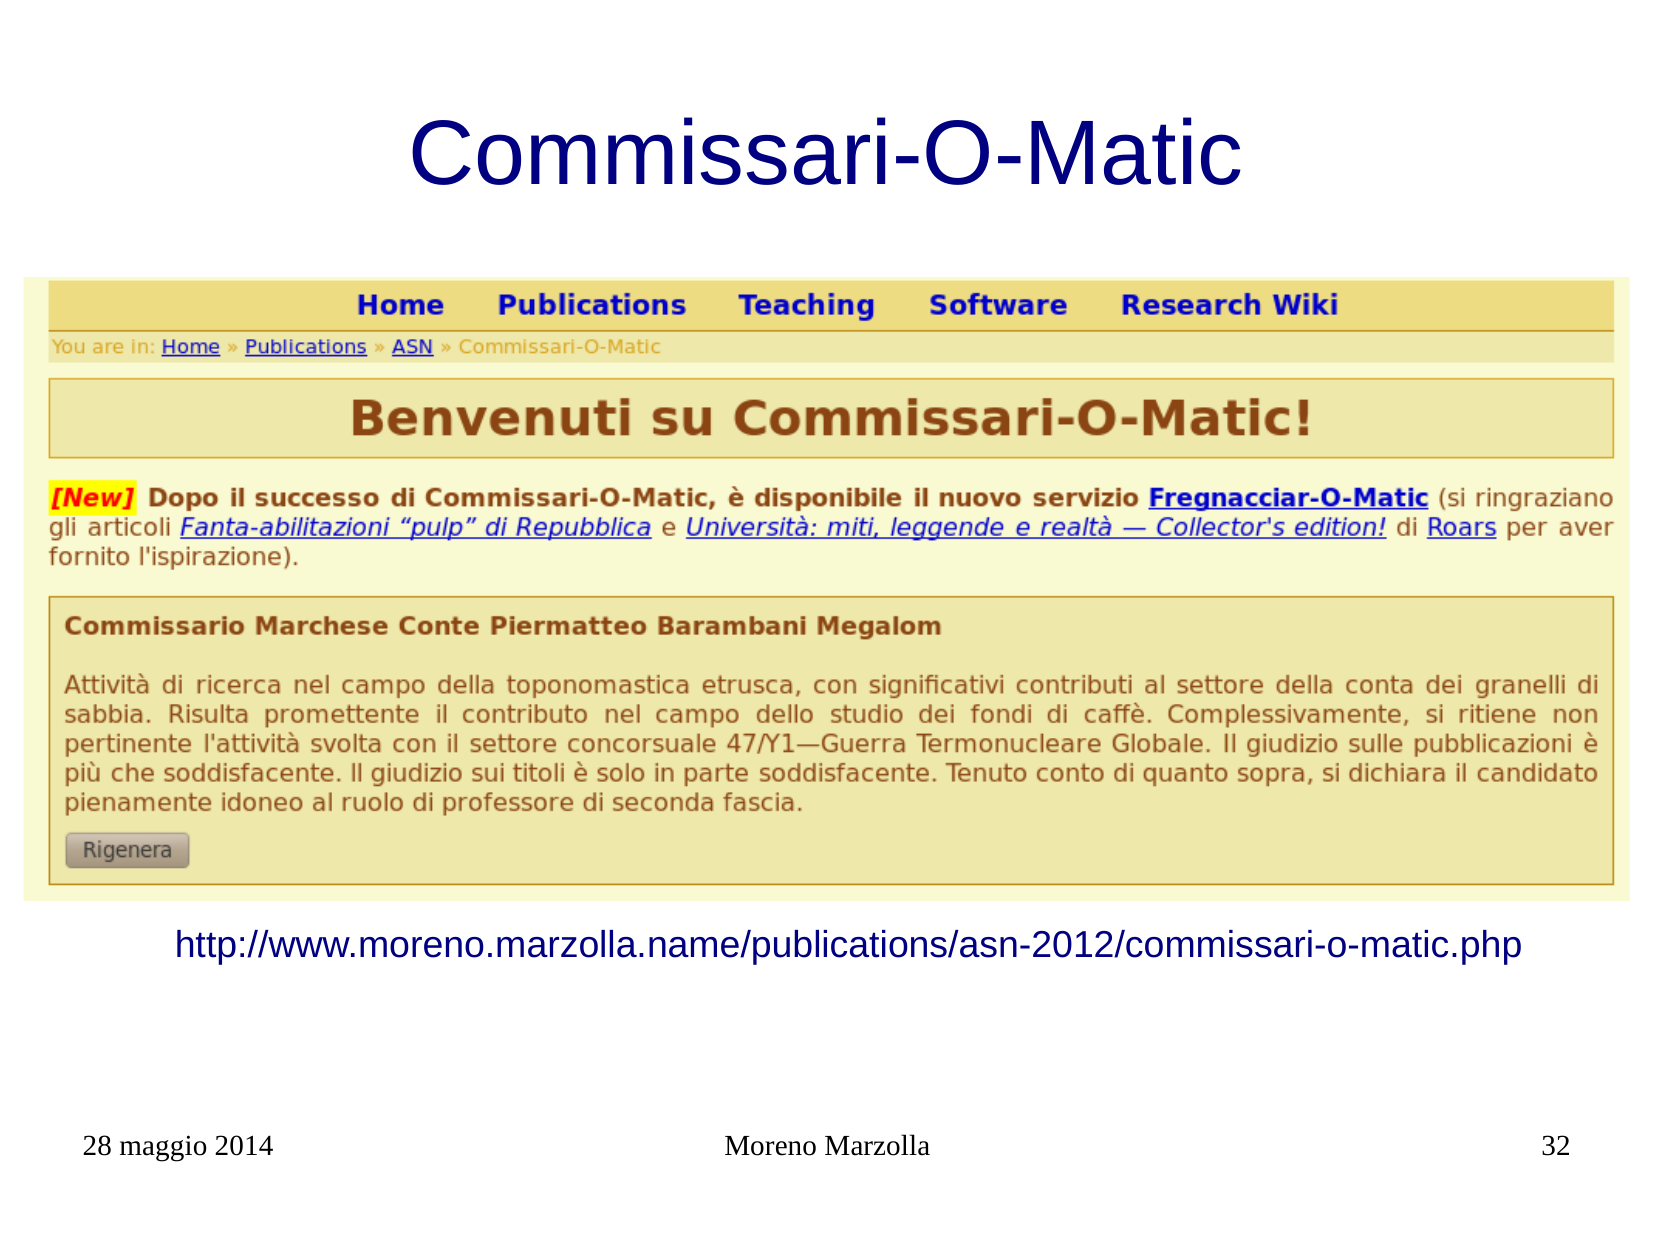

# Commissari-O-Matic
http://www.moreno.marzolla.name/publications/asn-2012/commissari-o-matic.php
28 maggio 2014
Moreno Marzolla
32